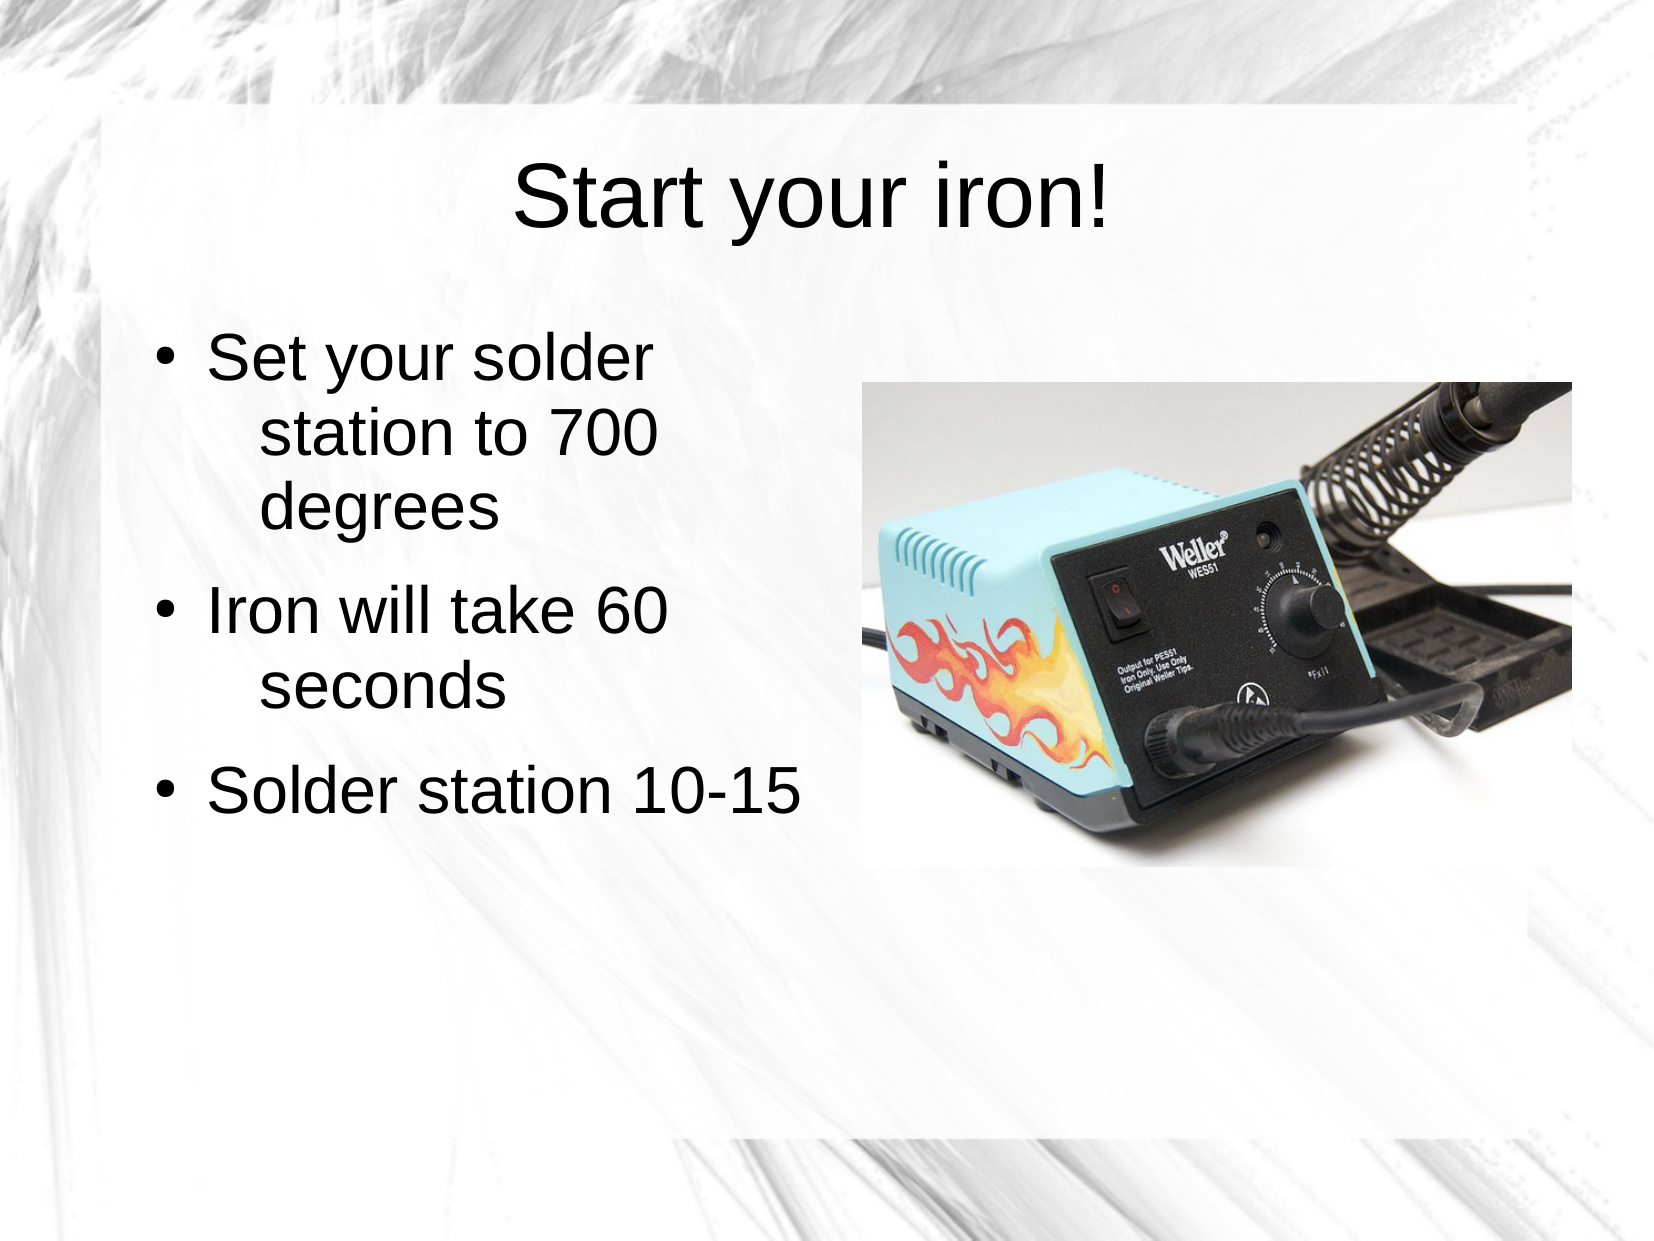

# Start your iron!
Set your solder station to 700 degrees
Iron will take 60 seconds
Solder station 10-15